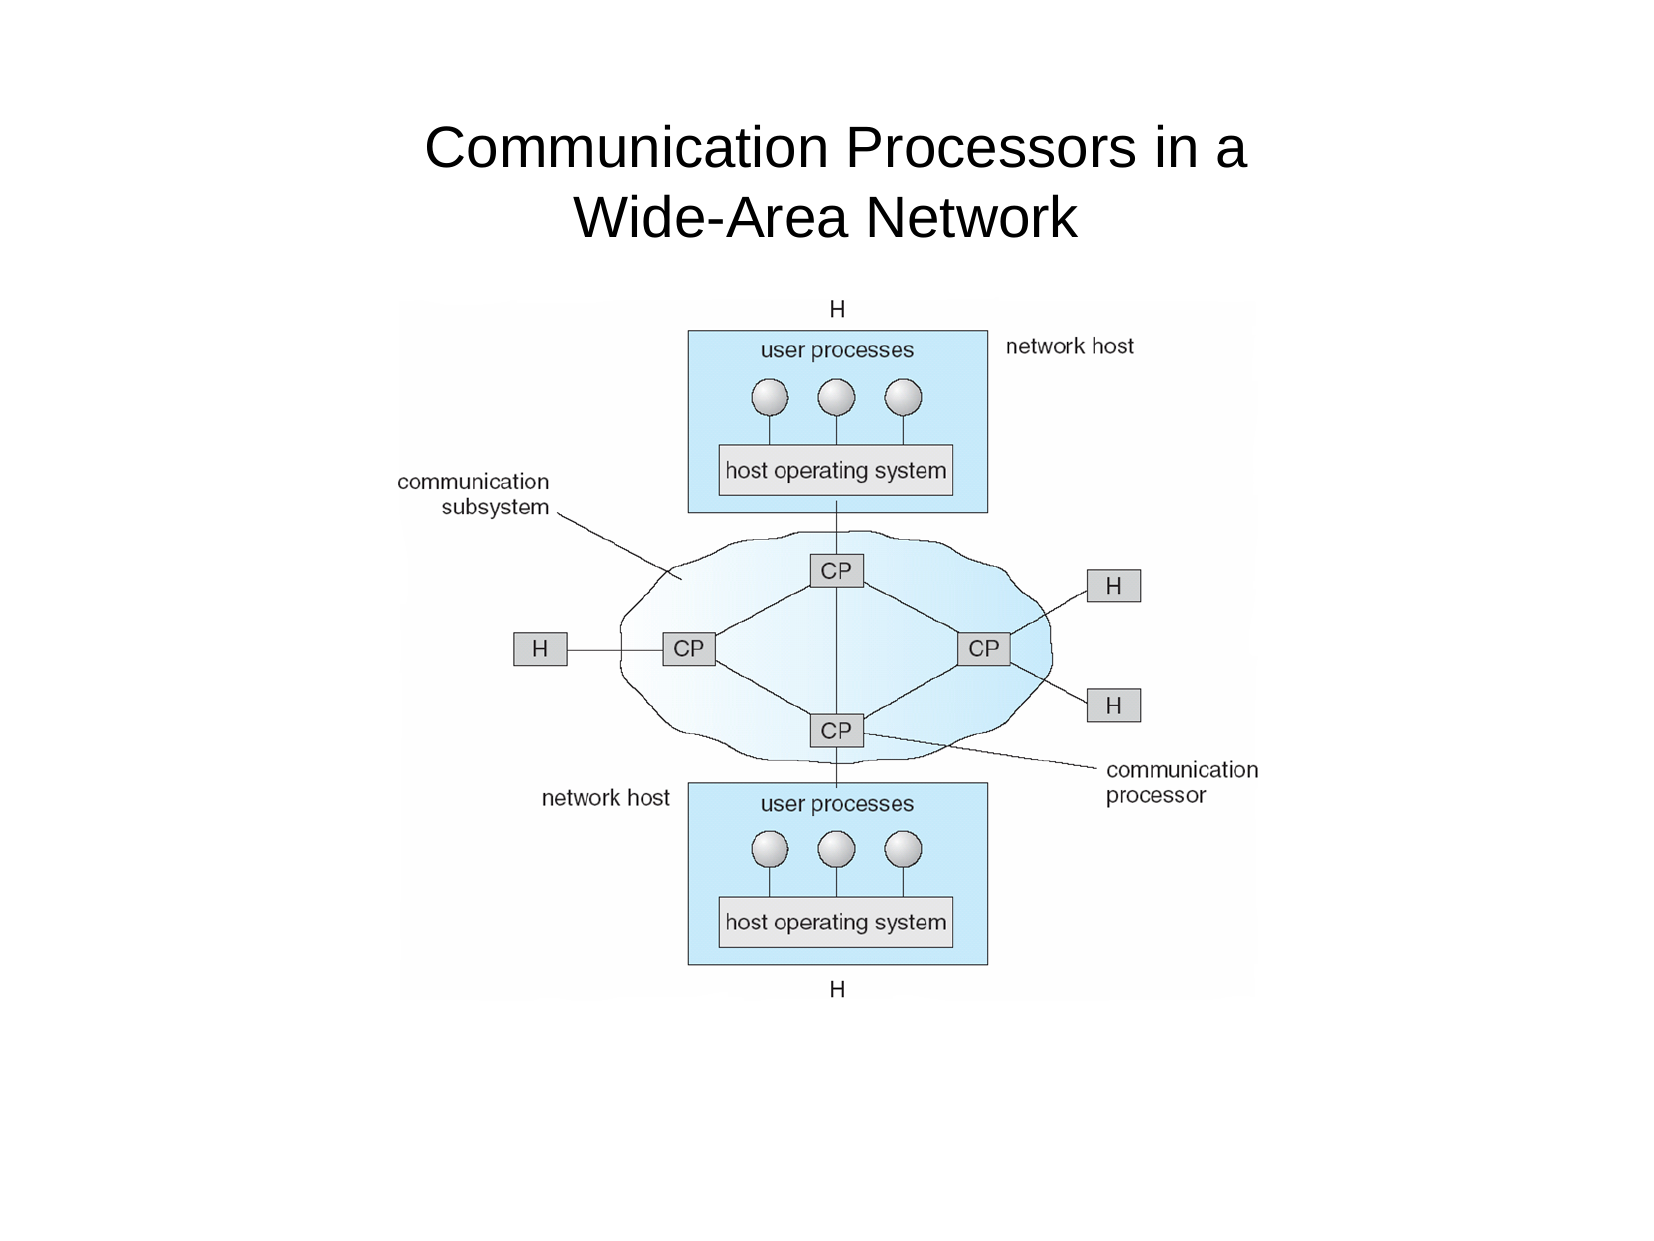

# Communication Processors in a Wide-Area Network